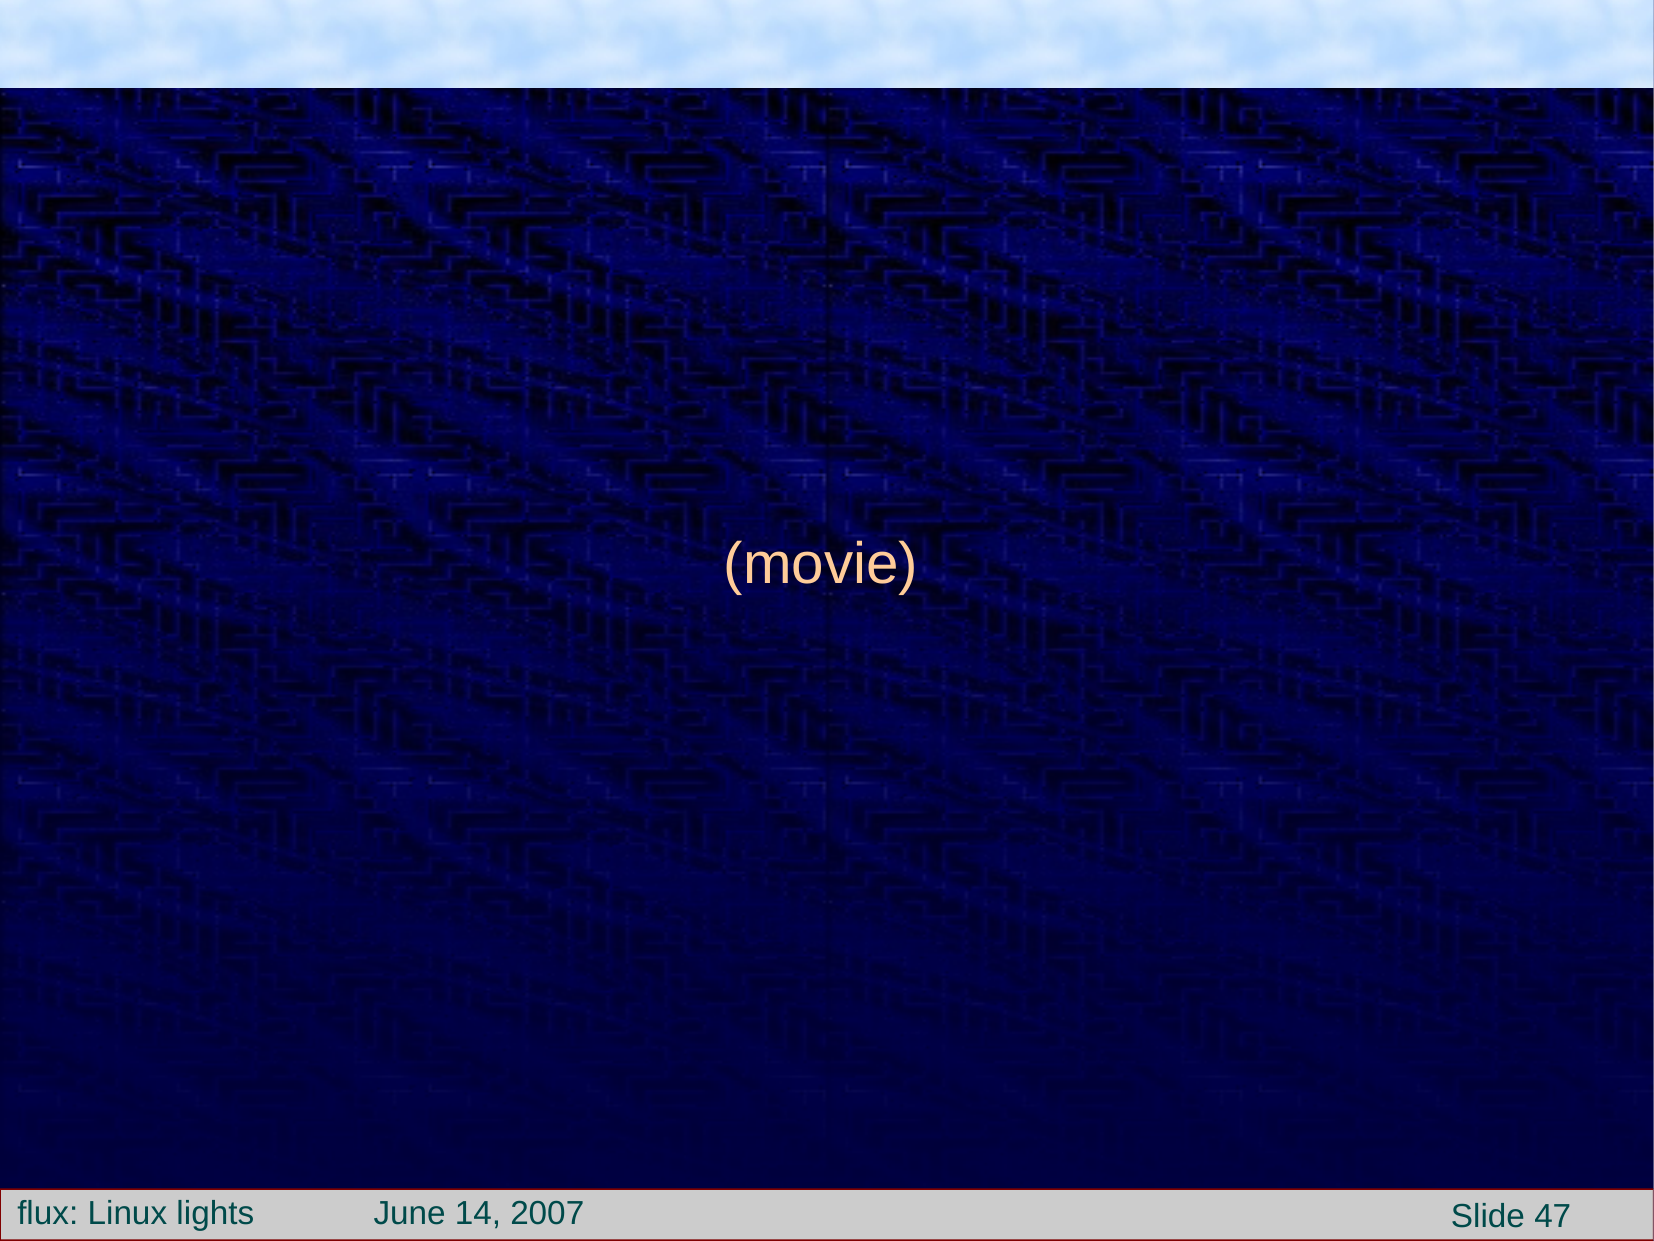

# (movie)
flux: Linux lights	June 14, 2007
Slide